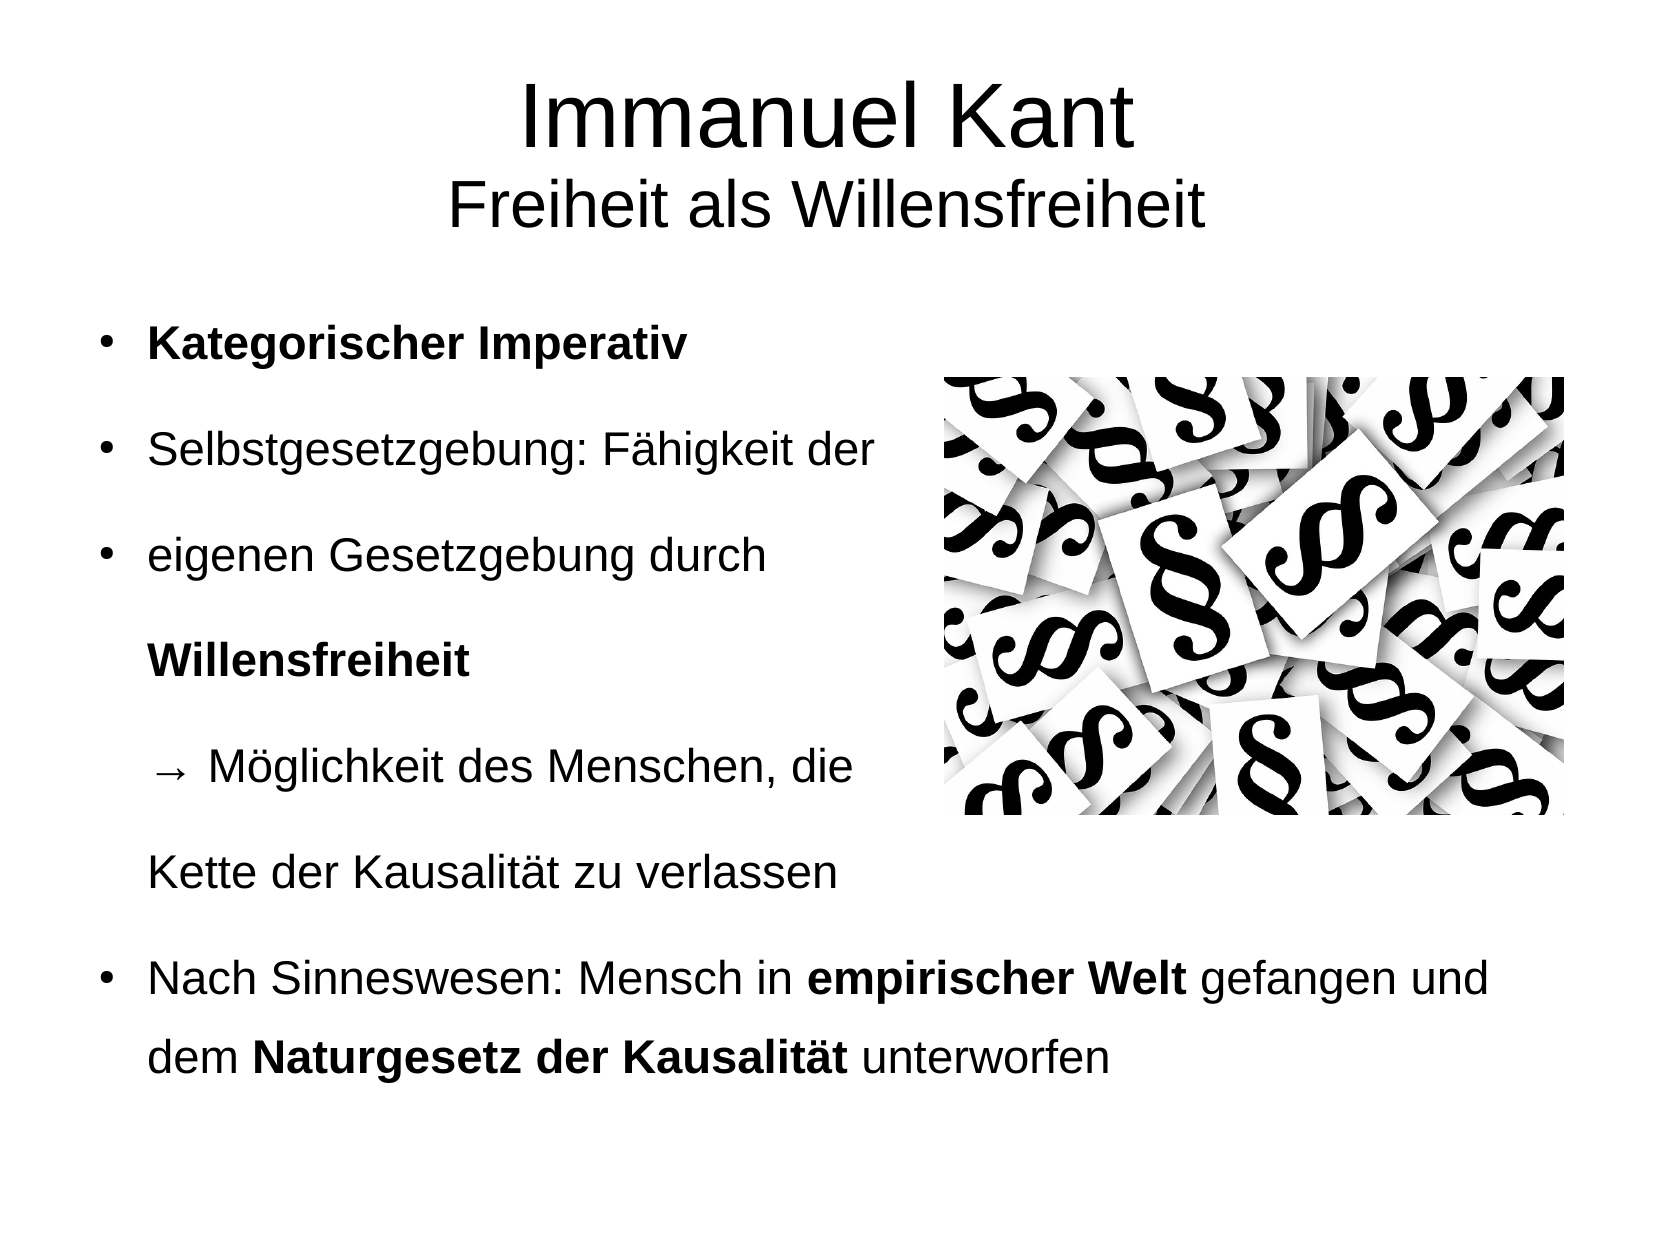

# Immanuel Kant Freiheit als Willensfreiheit
Kategorischer Imperativ
Selbstgesetzgebung: Fähigkeit der
eigenen Gesetzgebung durch
Willensfreiheit
→ Möglichkeit des Menschen, die
Kette der Kausalität zu verlassen
Nach Sinneswesen: Mensch in empirischer Welt gefangen und dem Naturgesetz der Kausalität unterworfen